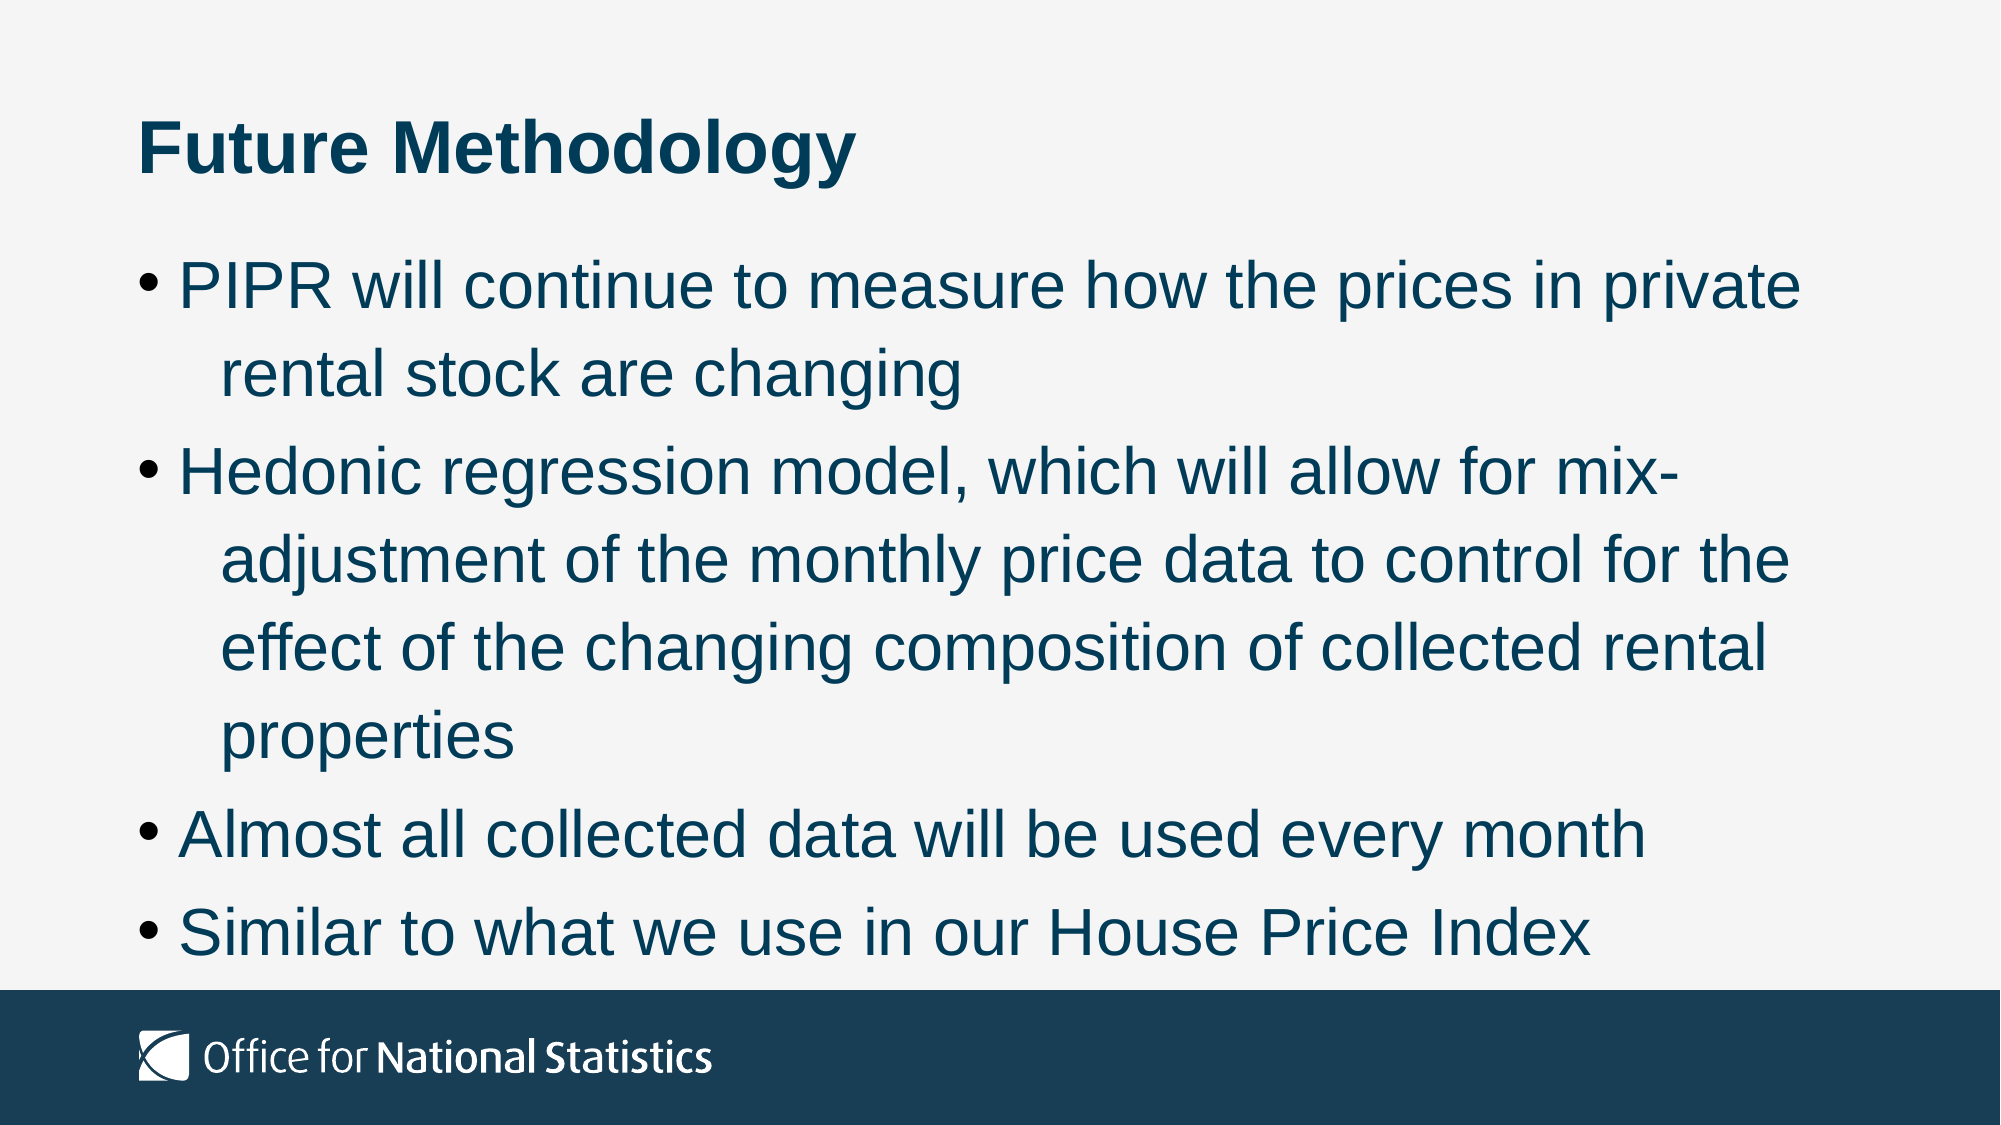

# Future Methodology
PIPR will continue to measure how the prices in private rental stock are changing
Hedonic regression model, which will allow for mix-adjustment of the monthly price data to control for the effect of the changing composition of collected rental properties
Almost all collected data will be used every month
Similar to what we use in our House Price Index